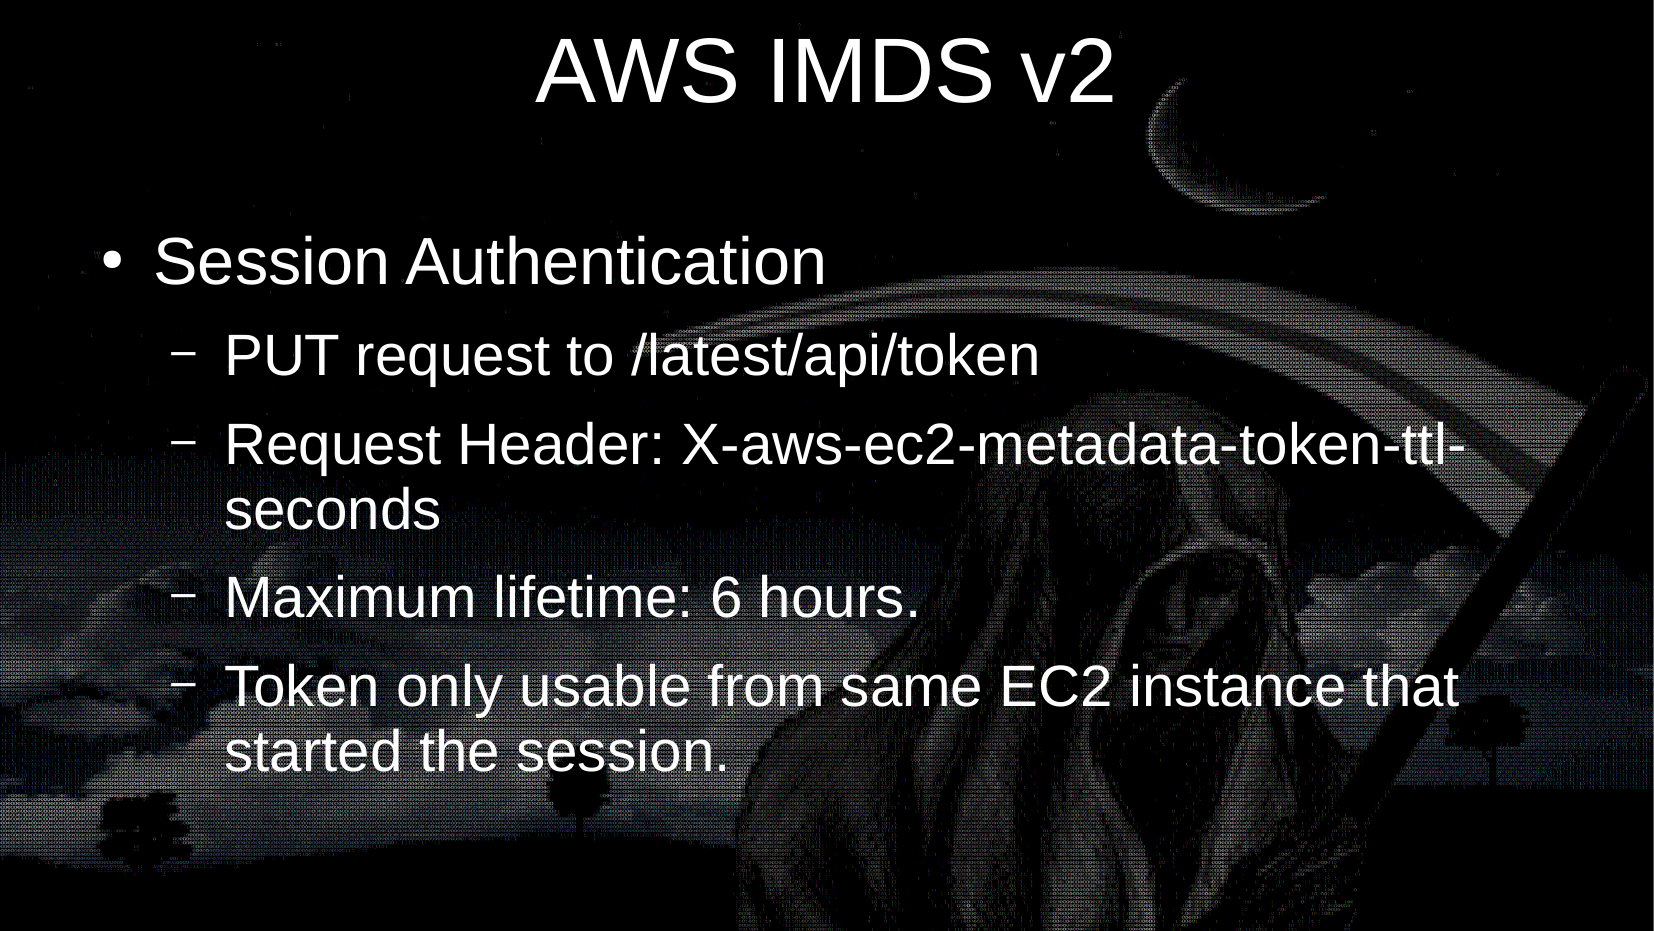

# AWS IMDS v2
Session Authentication
PUT request to /latest/api/token
Request Header: X-aws-ec2-metadata-token-ttl-seconds
Maximum lifetime: 6 hours.
Token only usable from same EC2 instance that started the session.